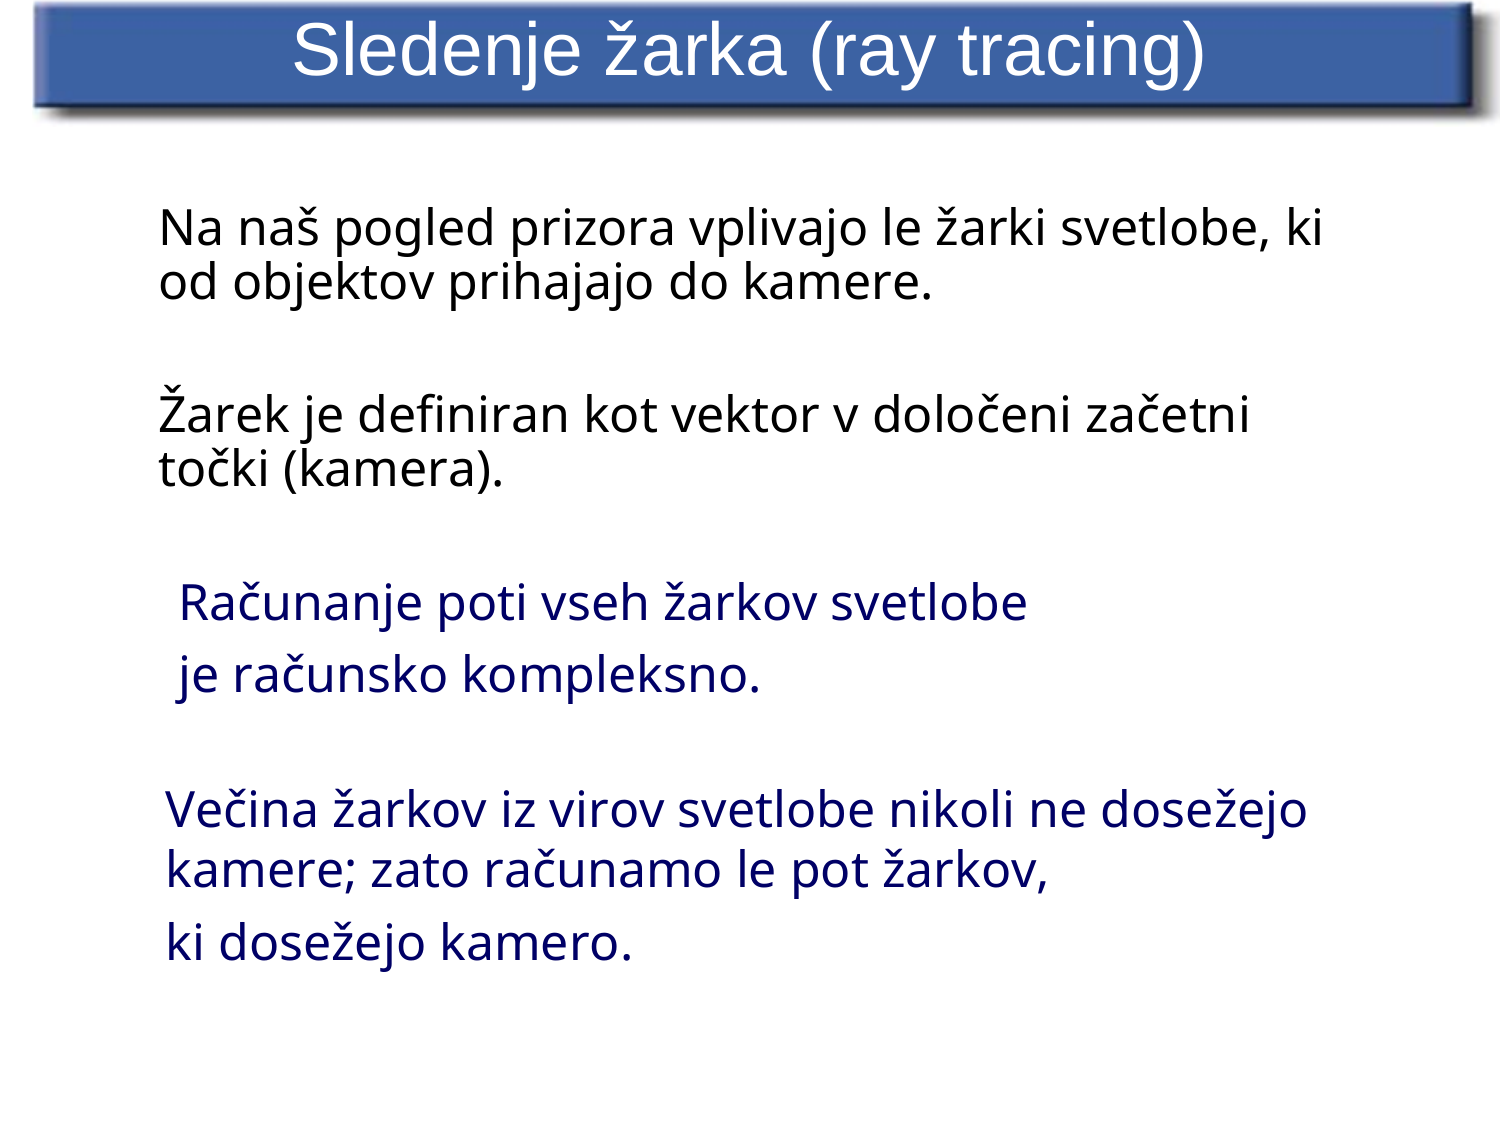

# Sledenje žarka (ray tracing)
Na naš pogled prizora vplivajo le žarki svetlobe, ki od objektov prihajajo do kamere.
Žarek je definiran kot vektor v določeni začetni točki (kamera).
Računanje poti vseh žarkov svetlobe
je računsko kompleksno.
Večina žarkov iz virov svetlobe nikoli ne dosežejo kamere; zato računamo le pot žarkov,
ki dosežejo kamero.